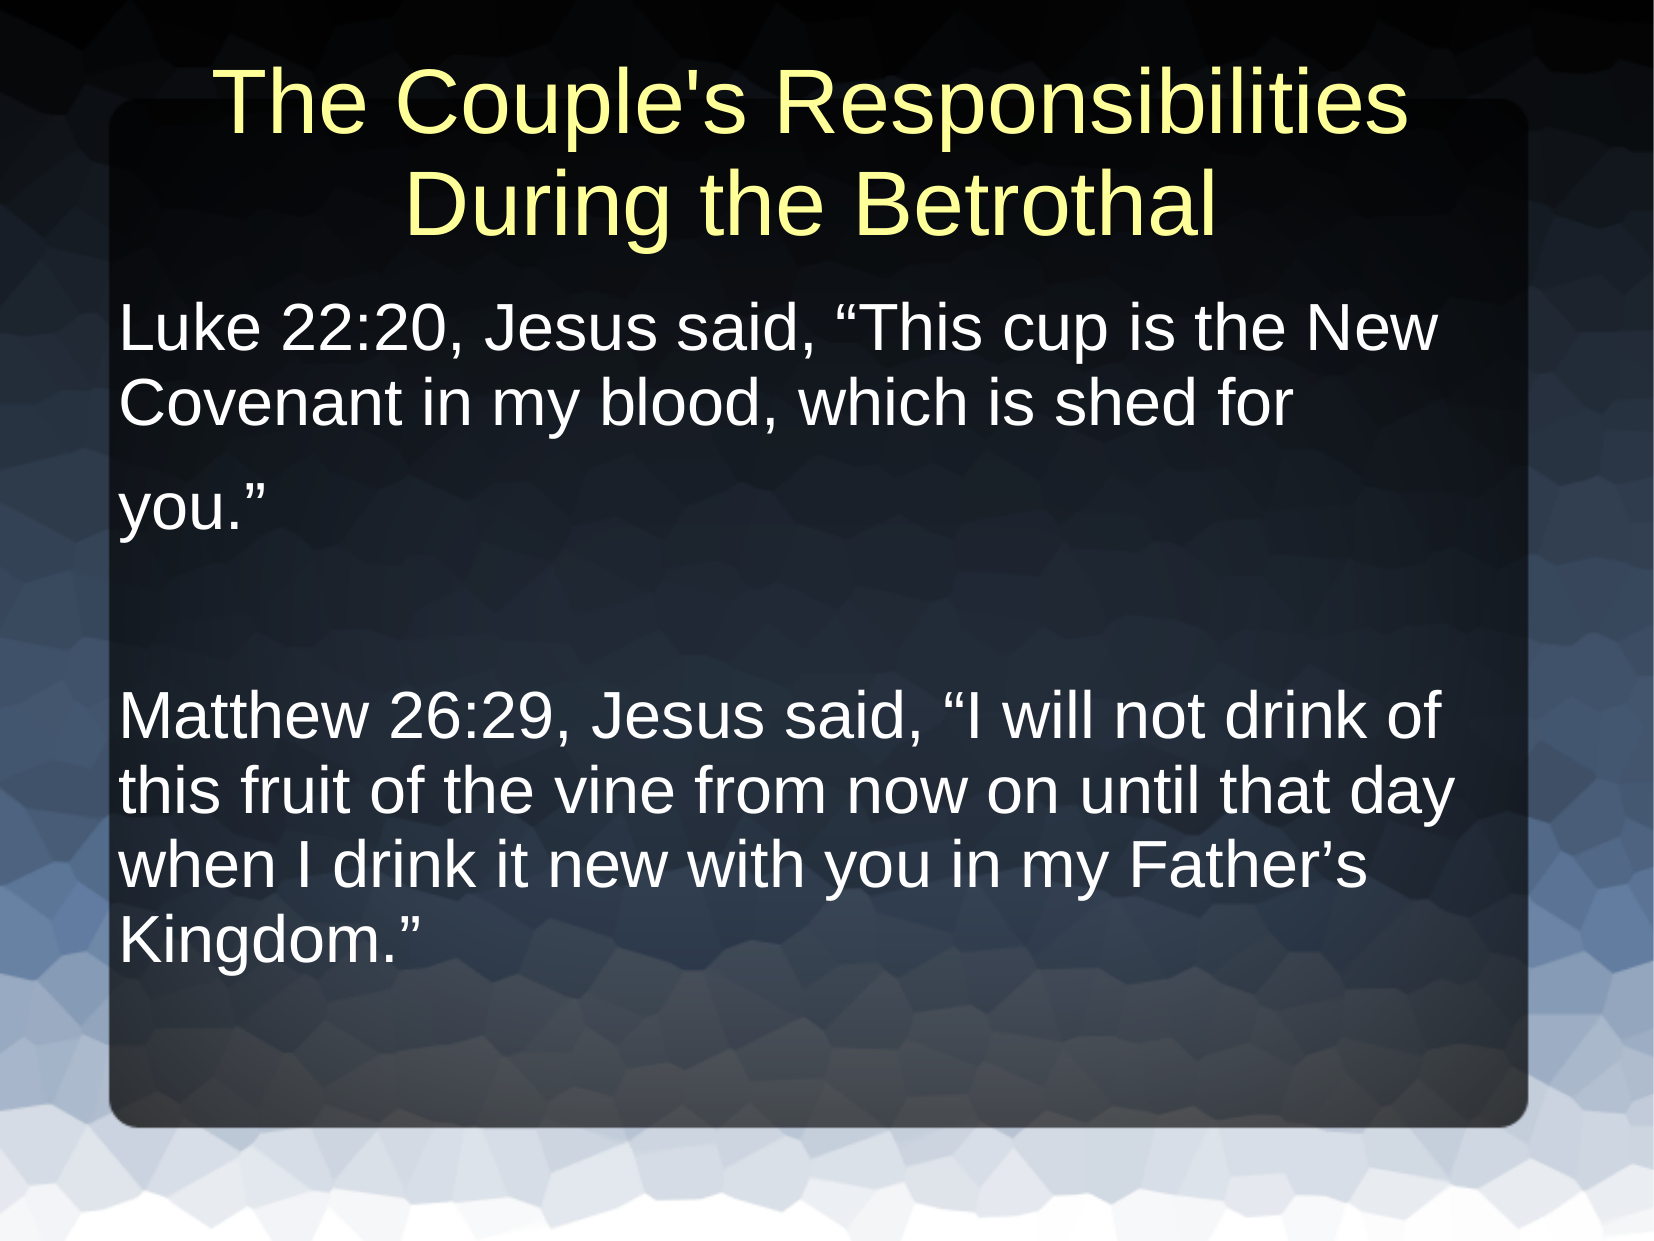

# The Couple's Responsibilities During the Betrothal
Luke 22:20, Jesus said, “This cup is the New Covenant in my blood, which is shed for
you.”
Matthew 26:29, Jesus said, “I will not drink of this fruit of the vine from now on until that day when I drink it new with you in my Father’s Kingdom.”